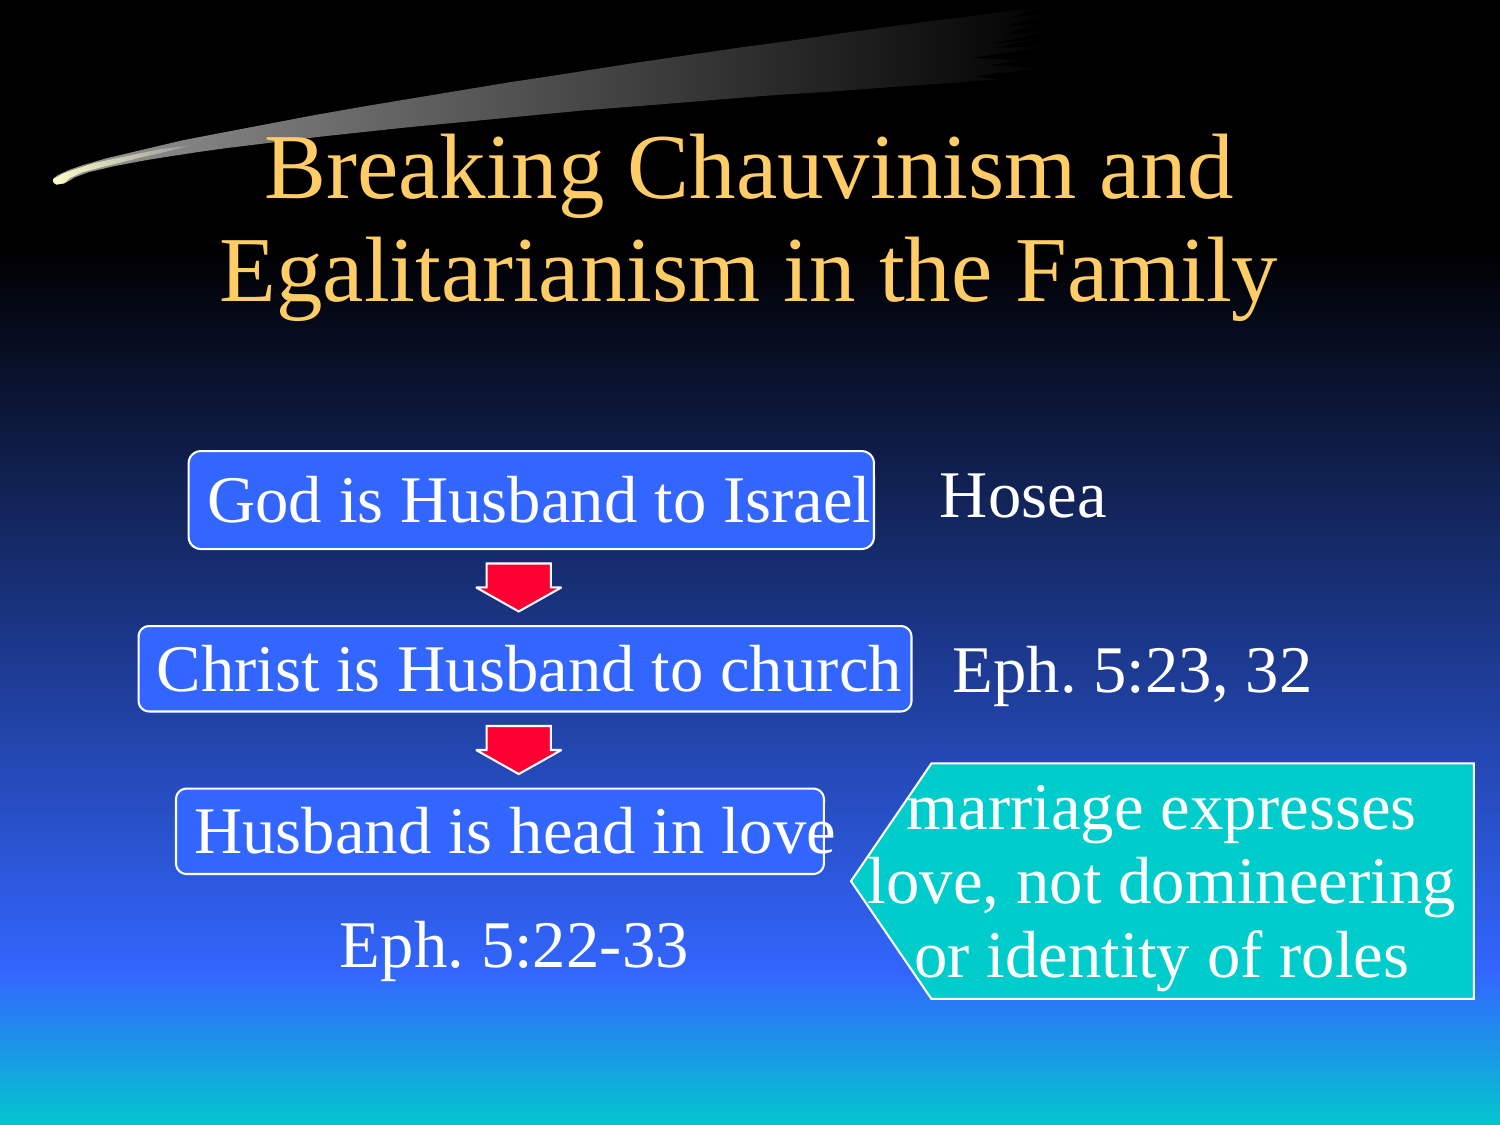

# Breaking Chauvinism and Egalitarianism in the Family
Hosea
God is Husband to Israel
Eph. 5:23, 32
Christ is Husband to church
Husband is head in love
Eph. 5:22-33
marriage expresses
love, not domineering
or identity of roles